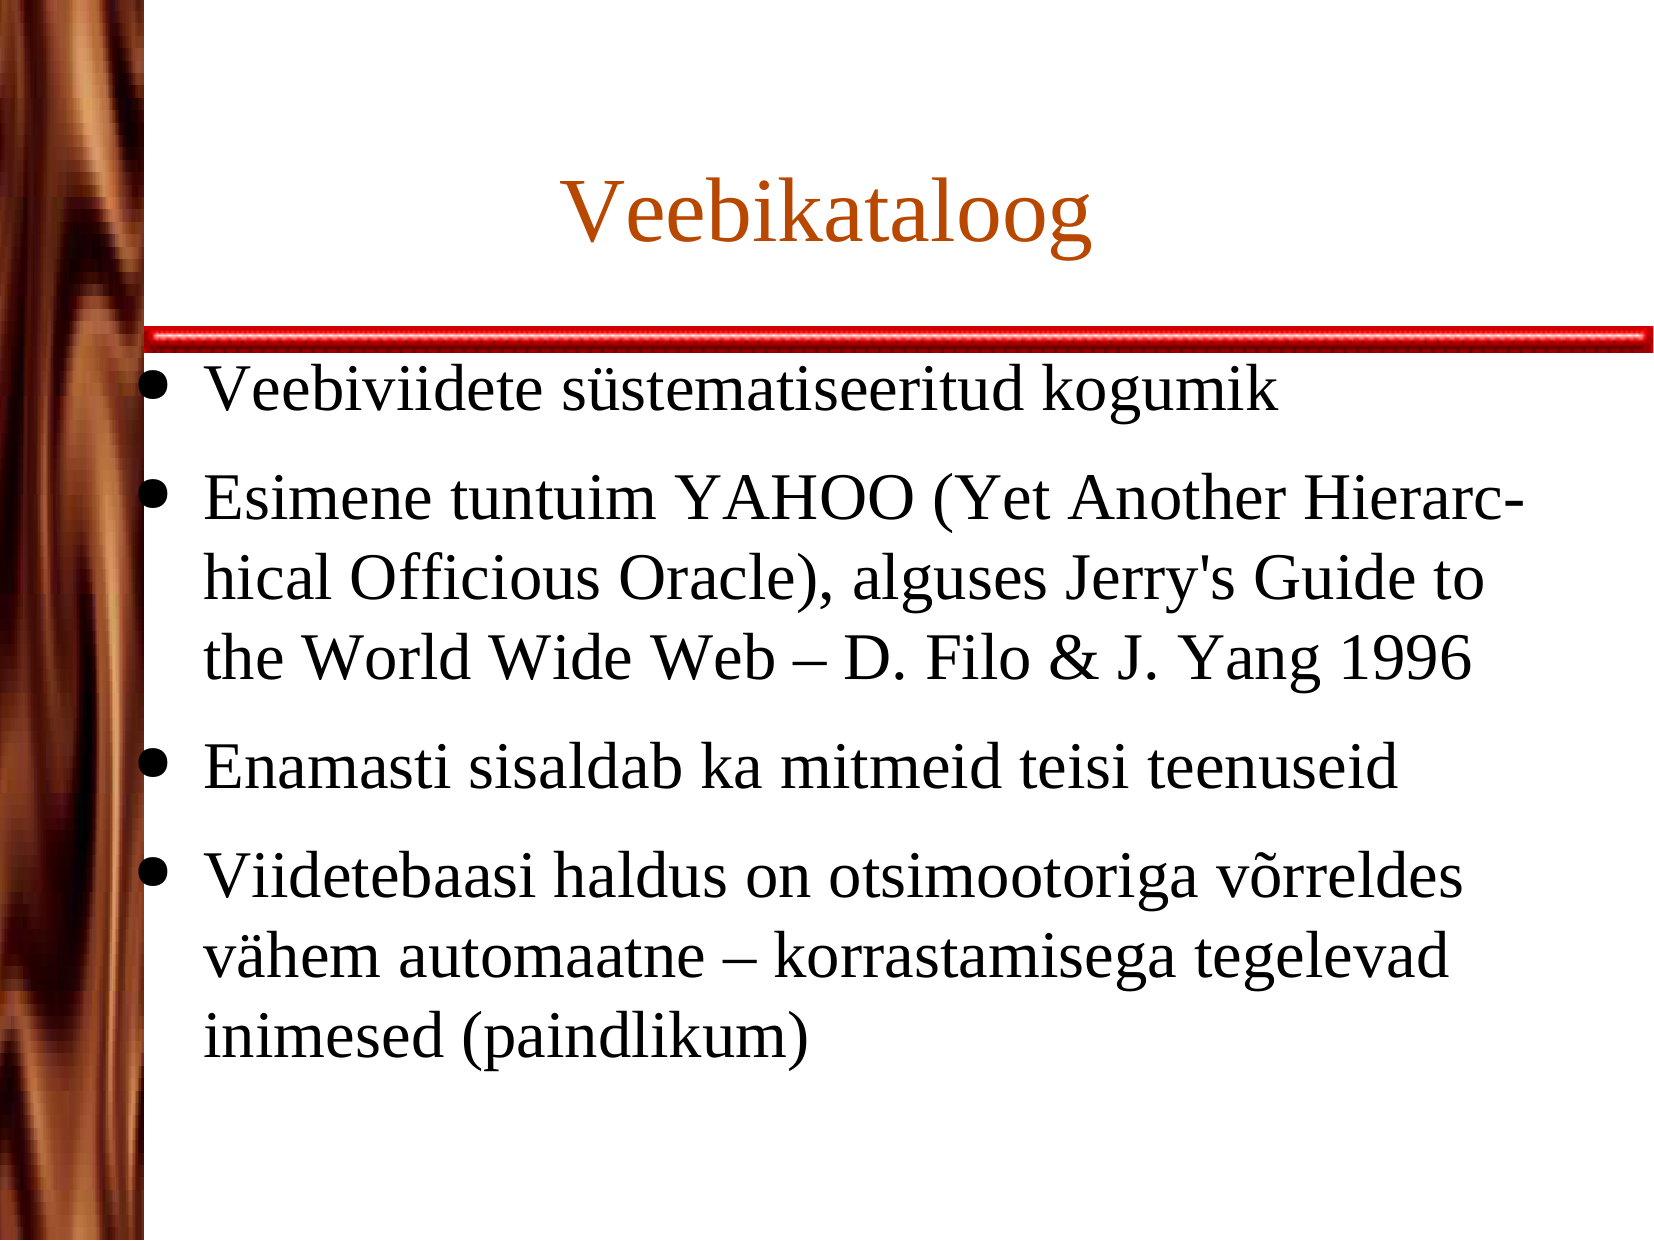

# Veebikataloog
Veebiviidete süstematiseeritud kogumik
Esimene tuntuim YAHOO (Yet Another Hierarc-hical Officious Oracle), alguses Jerry's Guide to the World Wide Web – D. Filo & J. Yang 1996
Enamasti sisaldab ka mitmeid teisi teenuseid
Viidetebaasi haldus on otsimootoriga võrreldes vähem automaatne – korrastamisega tegelevad inimesed (paindlikum)